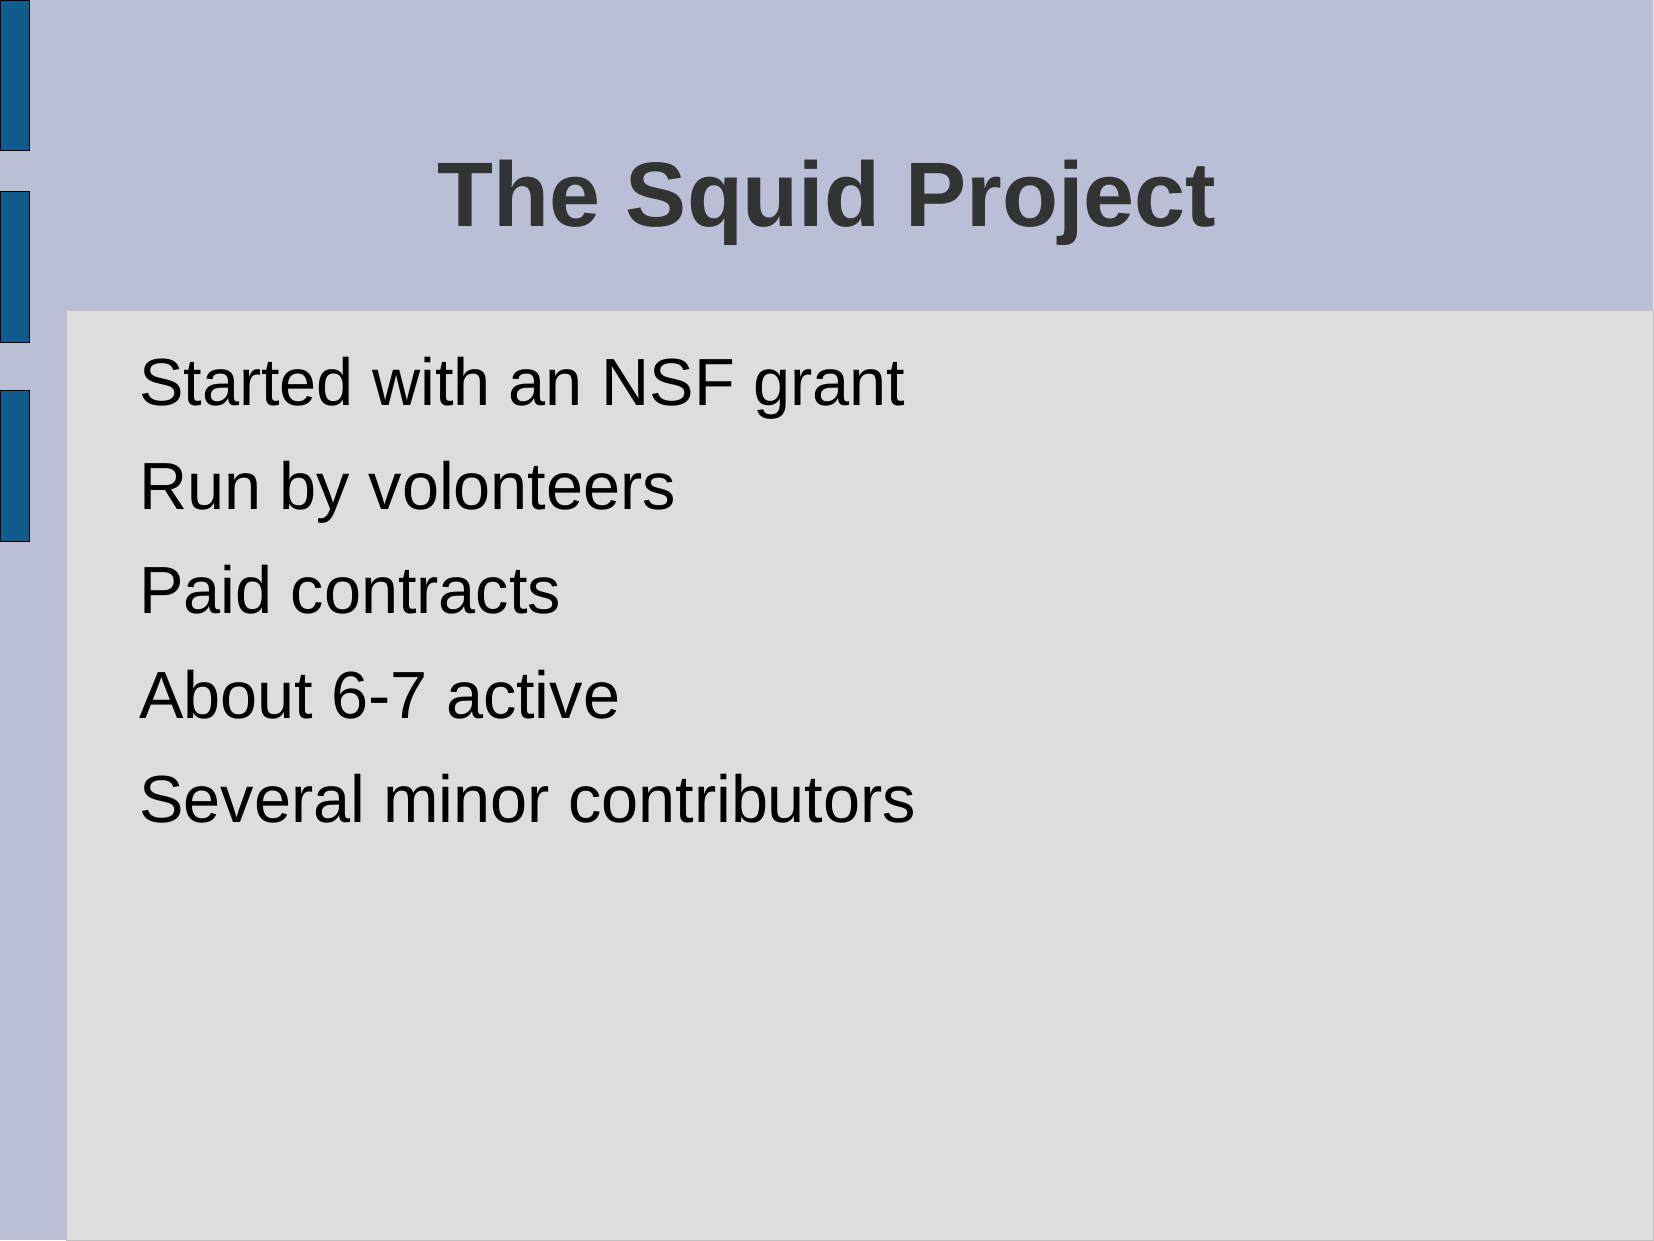

# The Squid Project
Started with an NSF grant
Run by volonteers
Paid contracts
About 6-7 active
Several minor contributors